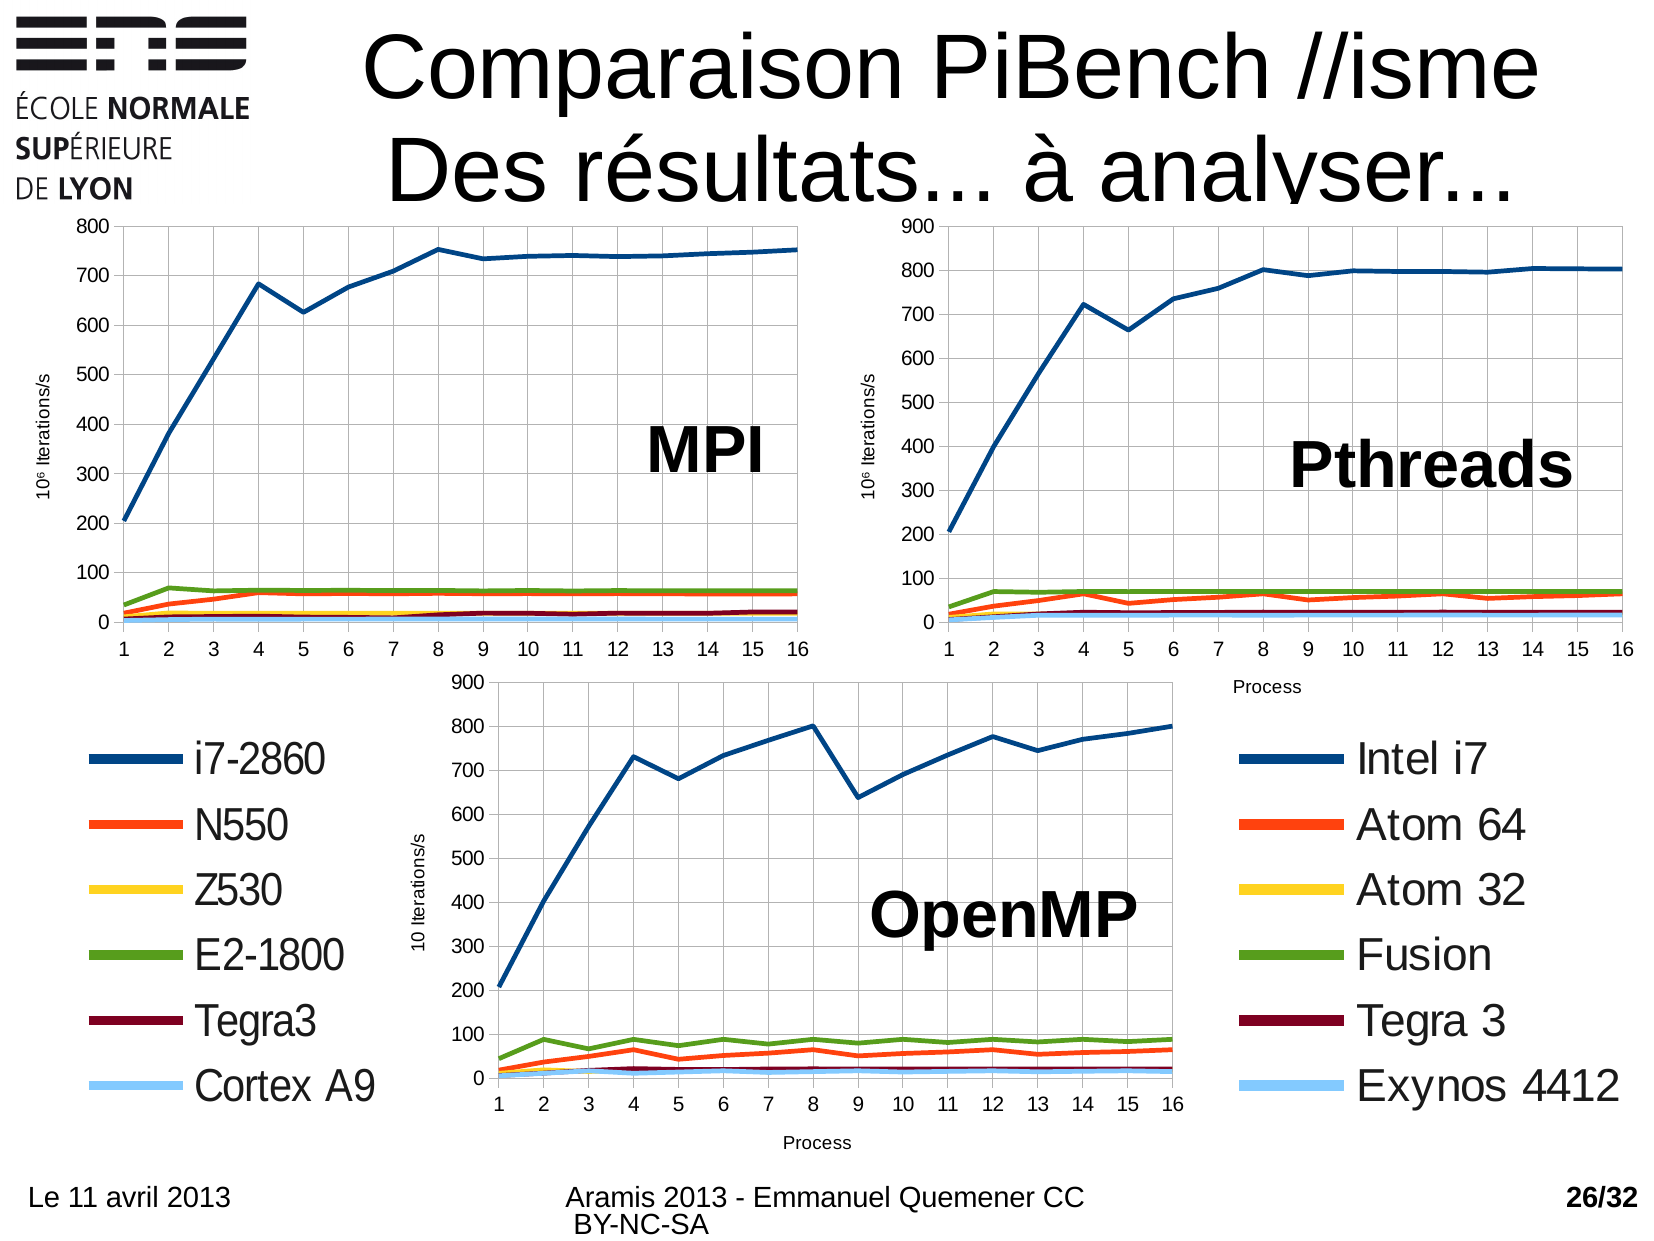

# Comparaison PiBench //isme Des résultats... à analyser...
### Chart
| Category | i7-2860 | N550 | Z530 | E2-1800 | Tegra3 | Cortex A9 |
|---|---|---|---|---|---|---|
| 1 | 204.960032793605 | 18.7146760489576 | 11.2553040620392 | 35.155563367903 | 6.79378595045065 | 3.8272628691714 |
| 2 | 381.825124093165 | 37.0535052615977 | 19.1497510532363 | 69.6621386276559 | 11.1288348109953 | 5.66091140673649 |
| 3 | 532.623169107856 | 46.8779298706169 | 18.35266480693 | 63.6334712058543 | 11.8389897395422 | 6.6577896138482 |
| 4 | 683.760683760684 | 60.1539942252165 | 18.7269424521058 | 65.0618087182824 | 12.6432906271072 | 6.54521653758045 |
| 5 | 626.174076393237 | 57.696745903531 | 18.5669990159491 | 64.5161290322581 | 10.7936964812549 | 6.6283694211224 |
| 6 | 677.277345072807 | 58.4180394905947 | 18.6737876043398 | 64.8088139987038 | 10.2424035506999 | 6.66000666000666 |
| 7 | 709.471443774388 | 57.7767506355443 | 18.5728613350173 | 64.3915003219575 | 9.09035816011151 | 6.71291116580891 |
| 8 | 753.295668549906 | 58.7406015037594 | 18.6765777039015 | 64.5786244752987 | 15.3014383352035 | 6.70391061452514 |
| 9 | 734.214390602056 | 57.9172941040195 | 18.6084594056458 | 63.5930047694754 | 18.7359480389708 | 6.71366230278617 |
| 10 | 739.371534195934 | 58.1767409389726 | 18.6487141711579 | 64.3915003219575 | 18.5425551641016 | 6.68896321070234 |
| 11 | 741.015190811412 | 57.7333872178281 | 18.5942729639271 | 63.5122261035249 | 16.5207335205683 | 6.6897089976586 |
| 12 | 738.82526782416 | 58.1496772692912 | 18.6153874792904 | 64.2880102860817 | 18.754688672168 | 6.69120107059217 |
| 13 | 740.19245003701 | 57.6435323956652 | 18.5236639807354 | 63.7755102040816 | 18.383479379864 | 6.6607460035524 |
| 14 | 744.601638123604 | 57.5010062676097 | 18.5770016719301 | 64.1025641025641 | 18.3992640294388 | 6.64084117321528 |
| 15 | 747.663551401869 | 57.2311566416757 | 18.5322461082283 | 63.9386189258312 | 20.996640537514 | 6.66148551126901 |
| 16 | 752.445447705041 | 57.6435323956652 | 18.5494342422556 | 63.9795265515035 | 21.0408191892271 | 6.6283694211224 |
### Chart
| Category | i7-2860 | N550 | Z530 | E2-1800 | Tegra3 | Cortex A9 |
|---|---|---|---|---|---|---|
| 1 | 205.71898786258 | 18.5625185625186 | 11.2711616059151 | 35.229874933944 | 6.47990150549712 | 5.67000567000567 |
| 2 | 399.6003996004 | 36.9945617994155 | 19.2644820743994 | 70.1016473887136 | 12.801911752155 | 11.359333585763 |
| 3 | 565.930956423316 | 49.7438193304482 | 19.2267020437984 | 68.4228532329798 | 19.2888831736642 | 16.3576881134133 |
| 4 | 722.543352601156 | 64.9561545956479 | 19.2722787542399 | 70.2247191011236 | 23.1731809052989 | 16.0944206008584 |
| 5 | 664.010624169987 | 43.3219252263571 | 19.24075962519 | 69.8812019566737 | 22.0523375477801 | 16.1899622234215 |
| 6 | 735.023888276369 | 51.8860582161573 | 19.2882630919086 | 70.2000702000702 | 22.3696965177839 | 16.5425971877585 |
| 7 | 759.013282732448 | 57.1787981016639 | 19.2604006163328 | 70.1508242721852 | 22.7479526842584 | 16.5016501650165 |
| 8 | 801.282051282051 | 65.0195058517555 | 19.2741360368522 | 70.2247191011236 | 23.3608472200592 | 16.4971130052241 |
| 9 | 787.711697518708 | 50.8724627359211 | 19.2834278221297 | 70.0280112044818 | 22.8102189781022 | 16.6066980348741 |
| 10 | 798.722044728435 | 56.369785794814 | 19.2715359414145 | 70.2000702000702 | 23.1427910205971 | 16.597510373444 |
| 11 | 797.130330809087 | 59.8802395209581 | 19.2648532018186 | 70.2000702000702 | 23.2252070914299 | 16.6112956810631 |
| 12 | 797.130330809087 | 64.9772579597141 | 19.2733930808519 | 70.2247191011236 | 23.3681258763047 | 16.6389351081531 |
| 13 | 795.544948289578 | 54.5762156852044 | 19.2722787542399 | 70.1262272089762 | 23.3335925954733 | 16.5837479270315 |
| 14 | 803.858520900322 | 58.5617240571562 | 19.2871470452091 | 70.2247191011236 | 23.2684402388893 | 16.6251039068994 |
| 15 | 803.212851405623 | 60.9793280078054 | 19.3024108711178 | 70.2247191011236 | 23.2846941943496 | 16.6389351081531 |
| 16 | 802.568218298555 | 64.9645942961086 | 19.3139678615575 | 70.2000702000702 | 23.2522089598512 | 16.6527893422148 |MPI
Pthreads
### Chart
| Category | i7-2860 | N550 | Z530 | E2-1800 | Tegra3 | Cortex A9 |
|---|---|---|---|---|---|---|
| 1 | 207.253886010363 | 18.5625185625186 | 11.2715427360543 | 44.5632798573975 | 6.33901026919664 | 5.73394495412844 |
| 2 | 402.90088638195 | 36.9945617994155 | 19.1857564943786 | 88.4173297966401 | 11.9123252858958 | 11.446012972148 |
| 3 | 572.246065808298 | 49.7438193304482 | 15.550890288469 | 66.8449197860963 | 18.0082838105529 | 17.1037628278221 |
| 4 | 730.727073438071 | 64.9561545956479 | 19.1537857457526 | 88.4564352056612 | 22.076679667378 | 11.4394661582459 |
| 5 | 680.503572643756 | 43.3219252263571 | 16.8302001110793 | 74.0740740740741 | 20.2265372168285 | 14.268727705113 |
| 6 | 733.406674000733 | 51.8860582161573 | 19.1964371412666 | 88.5347498893316 | 19.9335548172757 | 17.0697012802276 |
| 7 | 767.754318618042 | 57.1787981016639 | 14.282449725777 | 77.7000777000777 | 21.1909302818394 | 13.3303710286603 |
| 8 | 800.640512409928 | 65.0195058517555 | 19.2049164586134 | 88.5739592559787 | 21.5563699073076 | 15.2129817444219 |
| 9 | 637.755102040816 | 50.8724627359211 | 17.8065848750868 | 79.9360511590727 | 21.180457497882 | 17.0940170940171 |
| 10 | 690.131124913734 | 56.369785794814 | 19.1872289803906 | 88.5739592559787 | 21.4209210996073 | 14.292520247737 |
| 11 | 734.753857457752 | 59.8802395209581 | 18.0339398748445 | 81.3008130081301 | 21.3781800042756 | 15.719151165837 |
| 12 | 776.39751552795 | 64.9772579597141 | 19.1949632416454 | 88.6132033673017 | 21.3690433791581 | 17.1281758492721 |
| 13 | 744.324525493115 | 54.5762156852044 | 18.2063139496777 | 82.5082508250825 | 21.2359311955829 | 14.8514851485149 |
| 14 | 770.119368502118 | 58.5617240571562 | 19.1957001631635 | 88.6524822695036 | 21.3310580204778 | 16.0170848905499 |
| 15 | 783.392087739914 | 60.9793280078054 | 18.3459308725325 | 83.2986255726781 | 21.3022793438898 | 17.1135196805476 |
| 16 | 800.0 | 64.9645942961086 | 19.2015975729181 | 88.6524822695036 | 21.4086919289231 | 15.2439024390244 |
OpenMP
Le 11 avril 2013
Aramis 2013 - Emmanuel Quemener CC BY-NC-SA
26